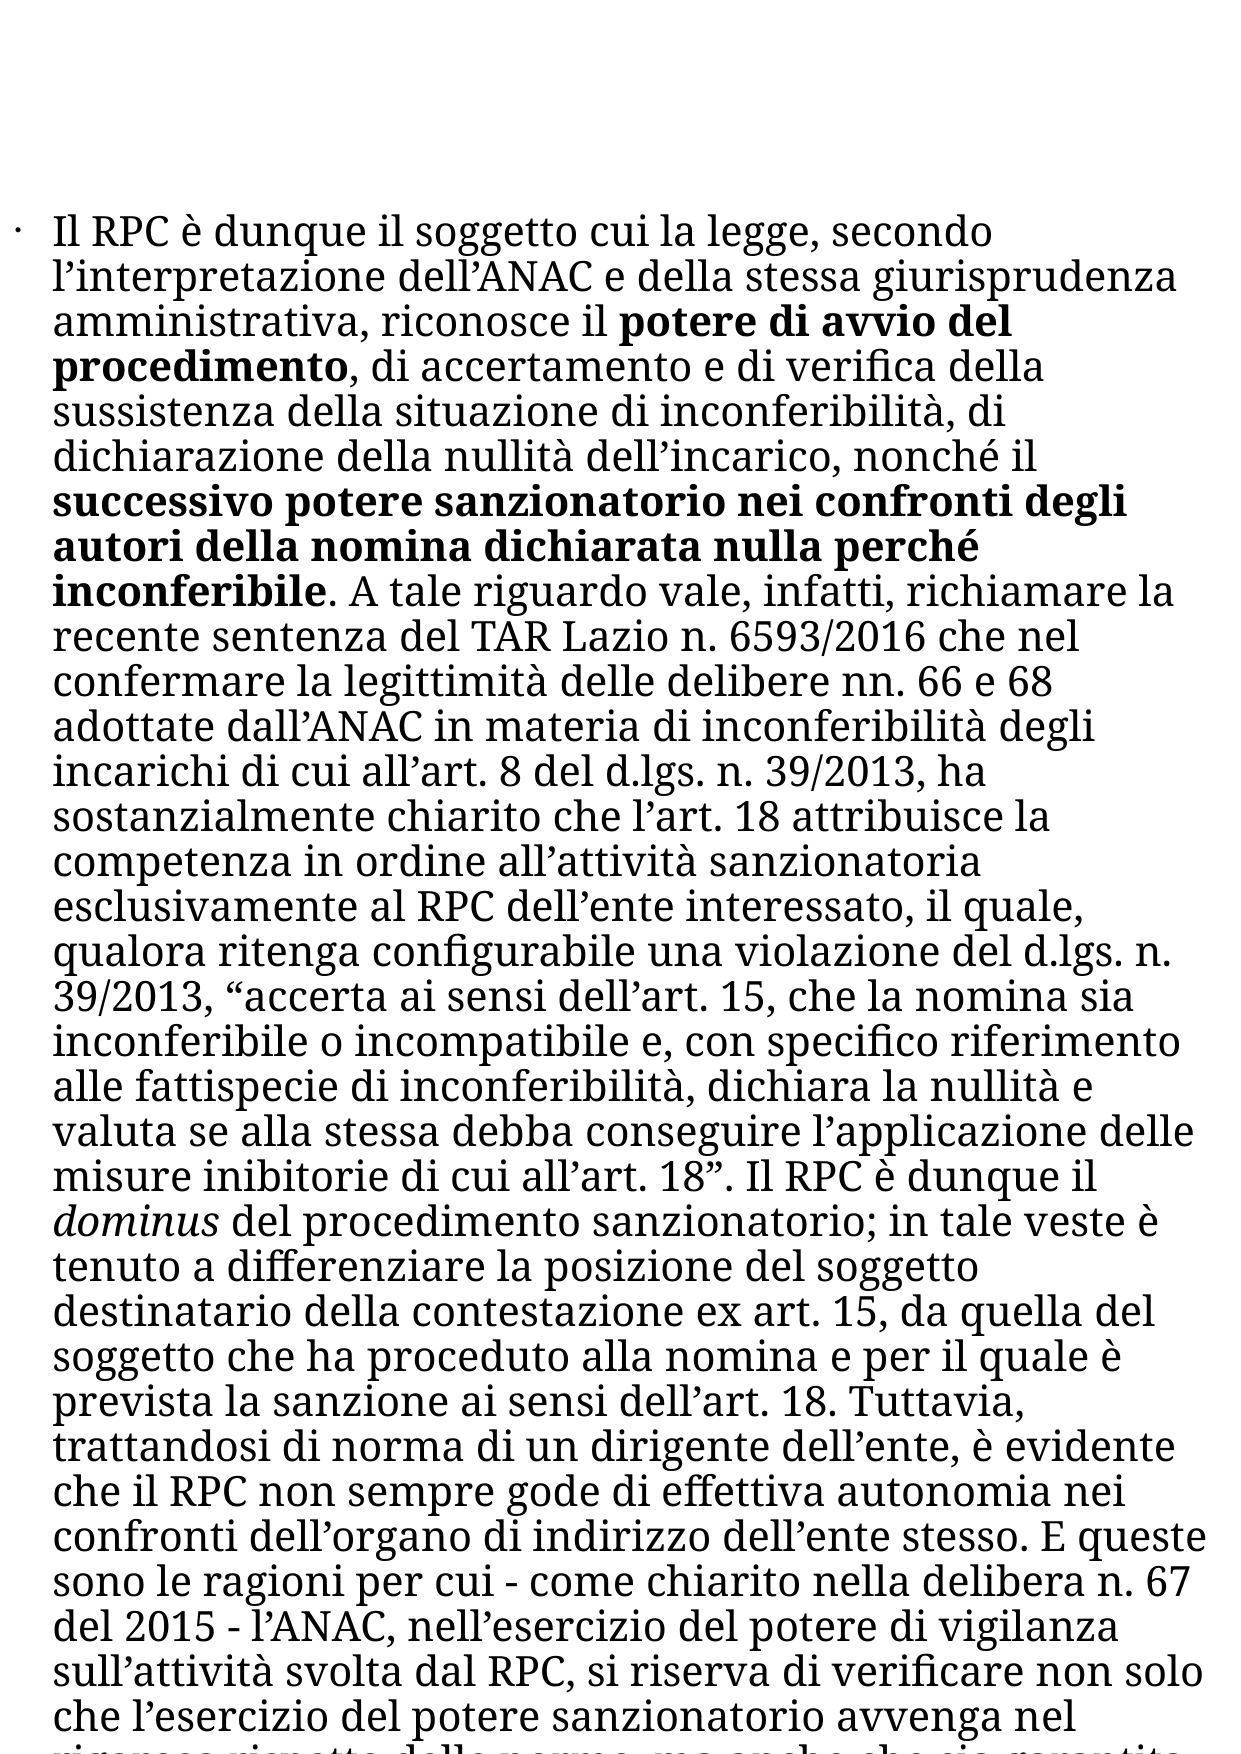

# Il RPC è dunque il soggetto cui la legge, secondo l’interpretazione dell’ANAC e della stessa giurisprudenza amministrativa, riconosce il potere di avvio del procedimento, di accertamento e di verifica della sussistenza della situazione di inconferibilità, di dichiarazione della nullità dell’incarico, nonché il successivo potere sanzionatorio nei confronti degli autori della nomina dichiarata nulla perché inconferibile. A tale riguardo vale, infatti, richiamare la recente sentenza del TAR Lazio n. 6593/2016 che nel confermare la legittimità delle delibere nn. 66 e 68 adottate dall’ANAC in materia di inconferibilità degli incarichi di cui all’art. 8 del d.lgs. n. 39/2013, ha sostanzialmente chiarito che l’art. 18 attribuisce la competenza in ordine all’attività sanzionatoria esclusivamente al RPC dell’ente interessato, il quale, qualora ritenga configurabile una violazione del d.lgs. n. 39/2013, “accerta ai sensi dell’art. 15, che la nomina sia inconferibile o incompatibile e, con specifico riferimento alle fattispecie di inconferibilità, dichiara la nullità e valuta se alla stessa debba conseguire l’applicazione delle misure inibitorie di cui all’art. 18”. Il RPC è dunque il dominus del procedimento sanzionatorio; in tale veste è tenuto a differenziare la posizione del soggetto destinatario della contestazione ex art. 15, da quella del soggetto che ha proceduto alla nomina e per il quale è prevista la sanzione ai sensi dell’art. 18. Tuttavia, trattandosi di norma di un dirigente dell’ente, è evidente che il RPC non sempre gode di effettiva autonomia nei confronti dell’organo di indirizzo dell’ente stesso. E queste sono le ragioni per cui - come chiarito nella delibera n. 67 del 2015 - l’ANAC, nell’esercizio del potere di vigilanza sull’attività svolta dal RPC, si riserva di verificare non solo che l’esercizio del potere sanzionatorio avvenga nel rigoroso rispetto delle norme, ma anche che sia garantita al responsabile la massima autonomia e